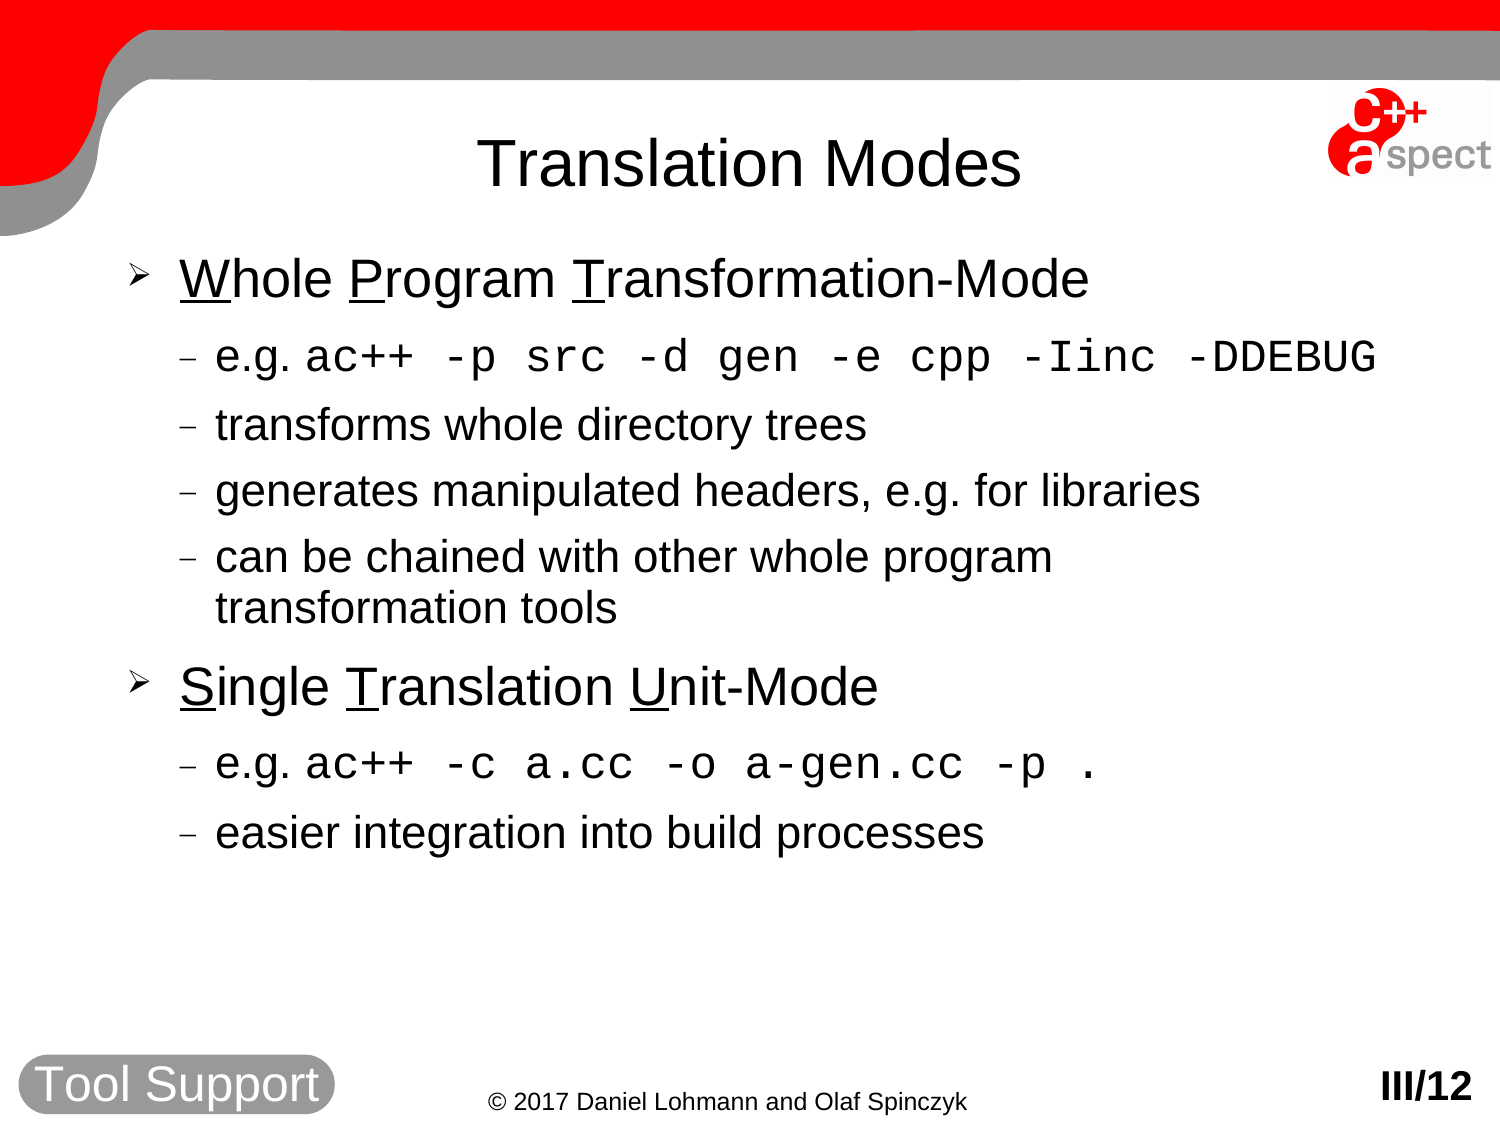

# Translation Modes
Whole Program Transformation-Mode
e.g. ac++ -p src -d gen -e cpp -Iinc -DDEBUG
transforms whole directory trees
generates manipulated headers, e.g. for libraries
can be chained with other whole program
transformation tools
Single Translation Unit-Mode
e.g. ac++ -c a.cc -o a-gen.cc -p .
easier integration into build processes